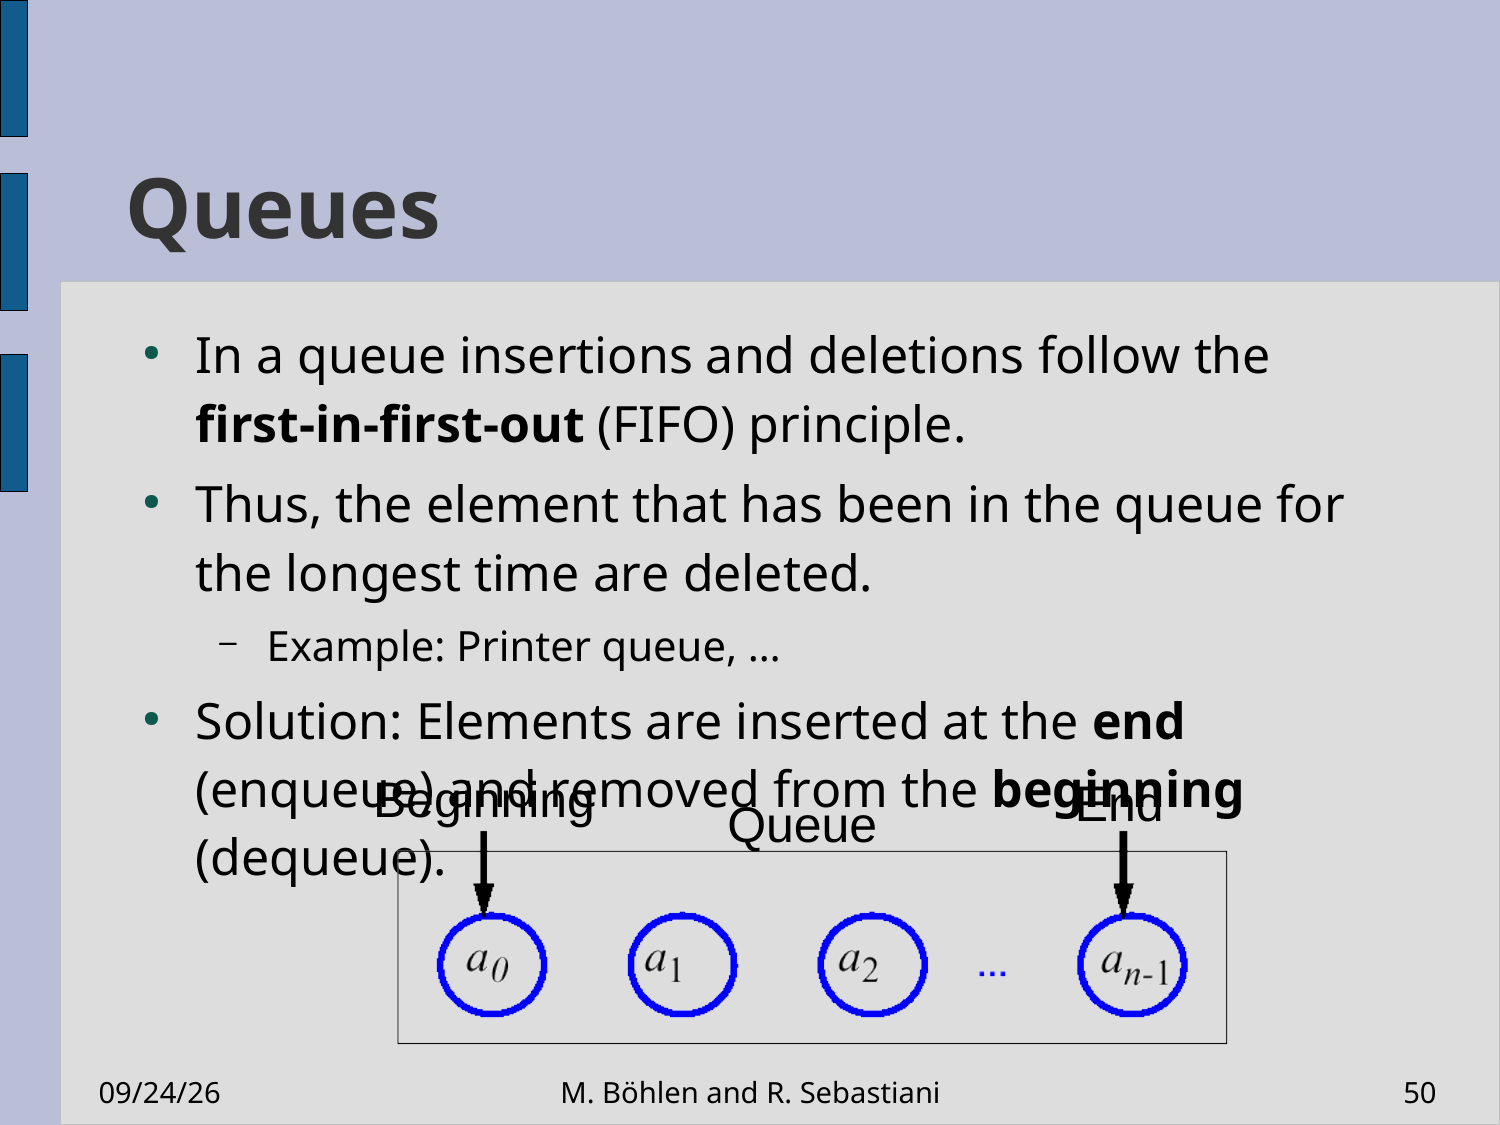

# Queues
In a queue insertions and deletions follow the first-in-first-out (FIFO) principle.
Thus, the element that has been in the queue for the longest time are deleted.
Example: Printer queue, …
Solution: Elements are inserted at the end (enqueue) and removed from the beginning (dequeue).
Beginning
End
Queue
M. Böhlen and R. Sebastiani
50